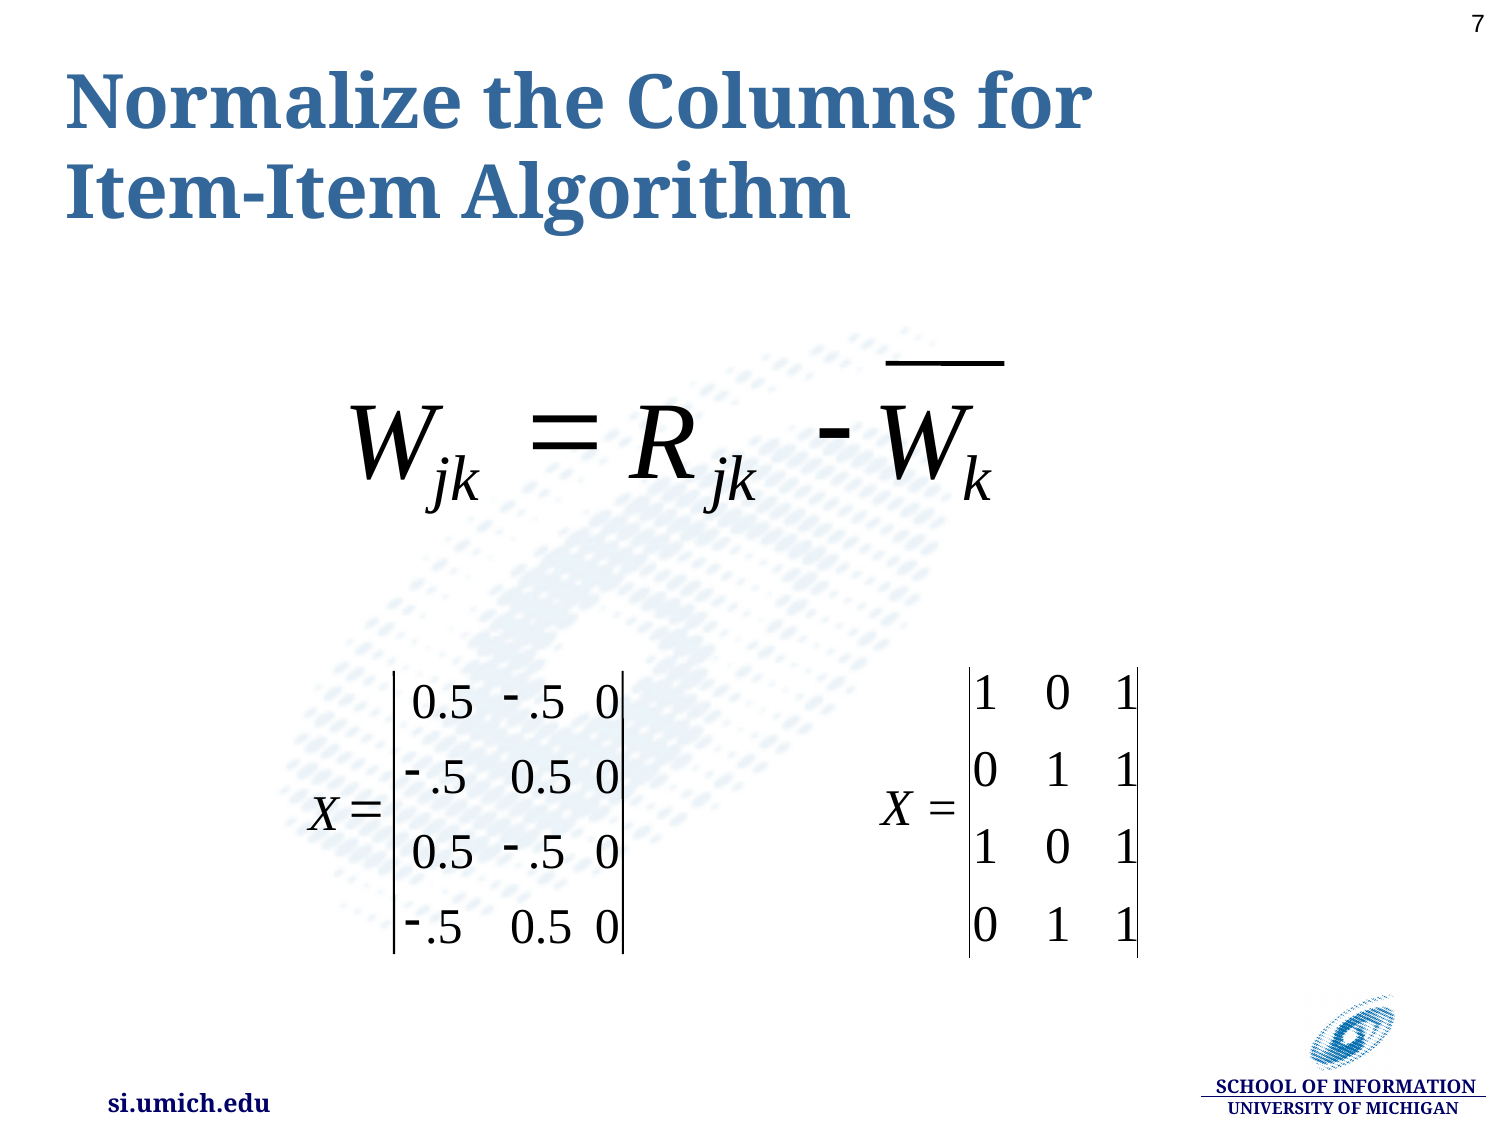

# Normalize the Columns for Item-Item Algorithm


W
R
W
jk
jk
k

0.5
.5
0

.5
0.5
0

X

0.5
.5
0

.5
0.5
0